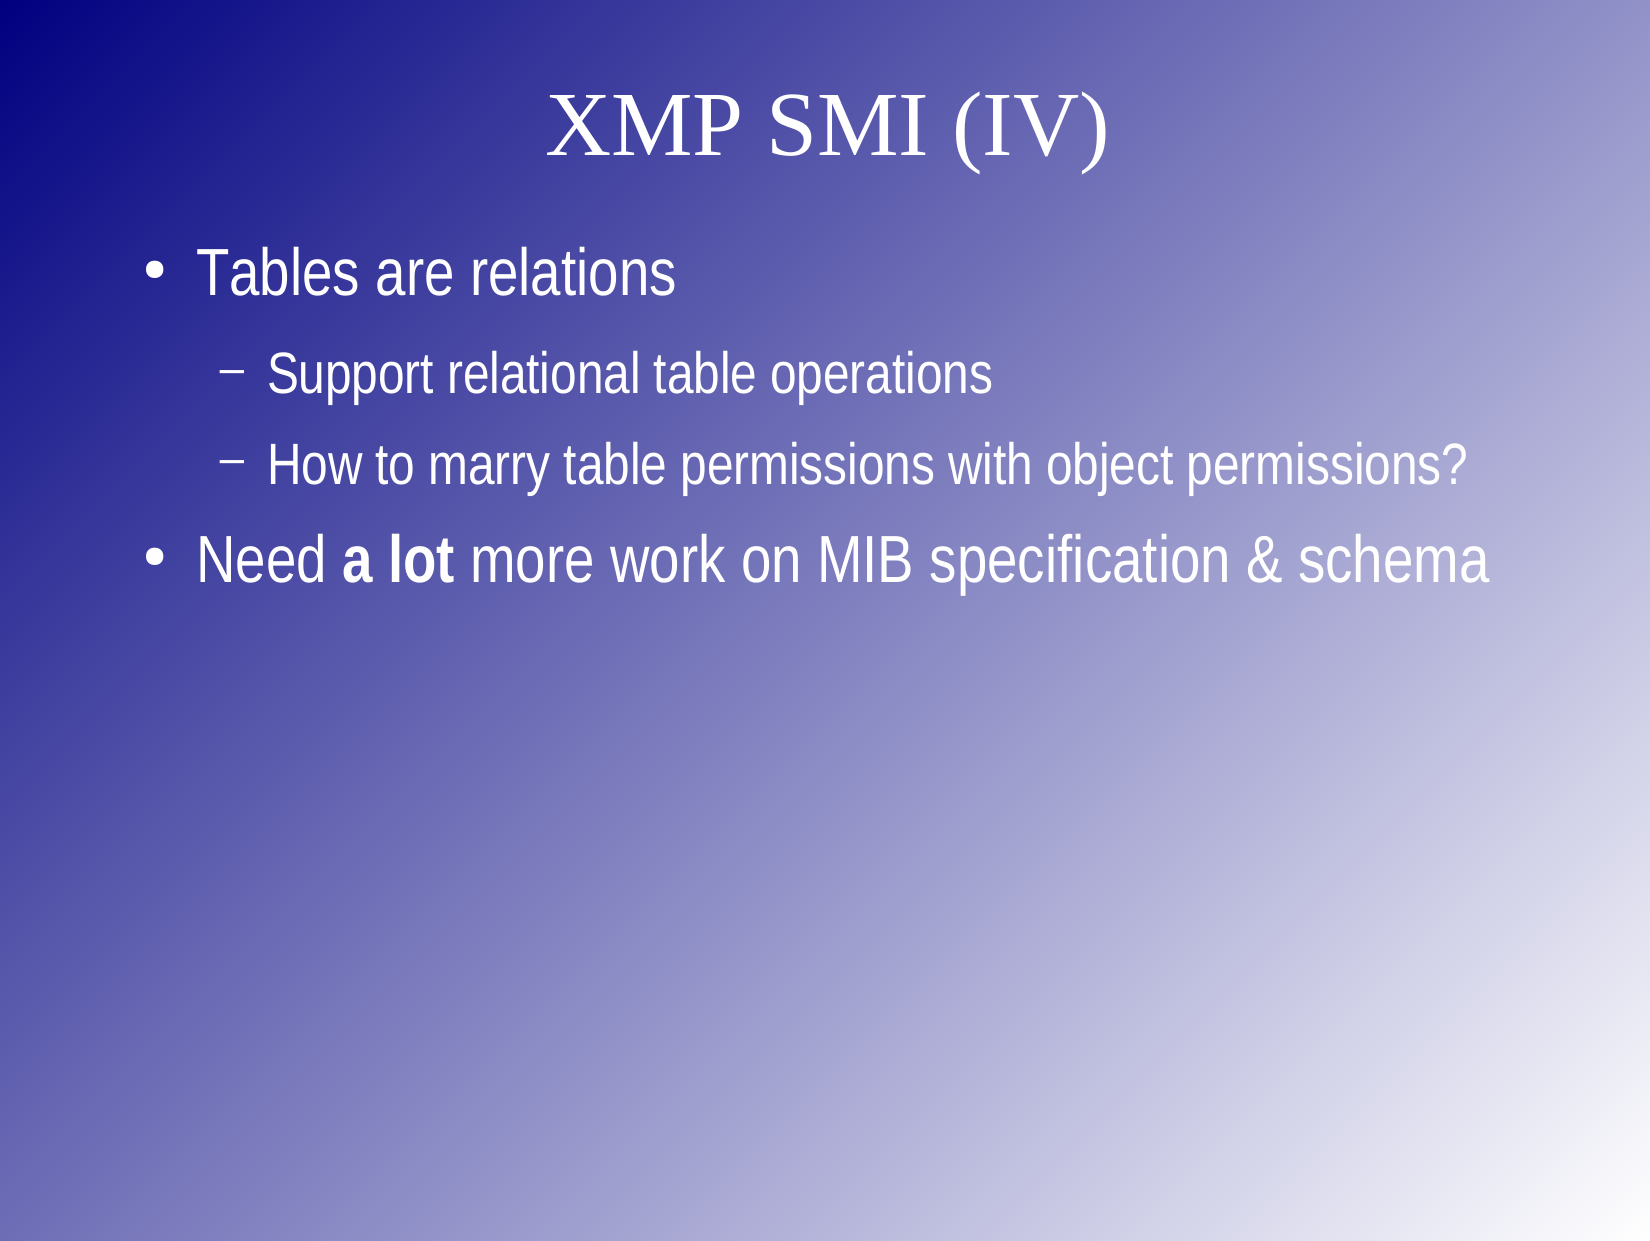

# XMP SMI (IV)
Tables are relations
Support relational table operations
How to marry table permissions with object permissions?
Need a lot more work on MIB specification & schema